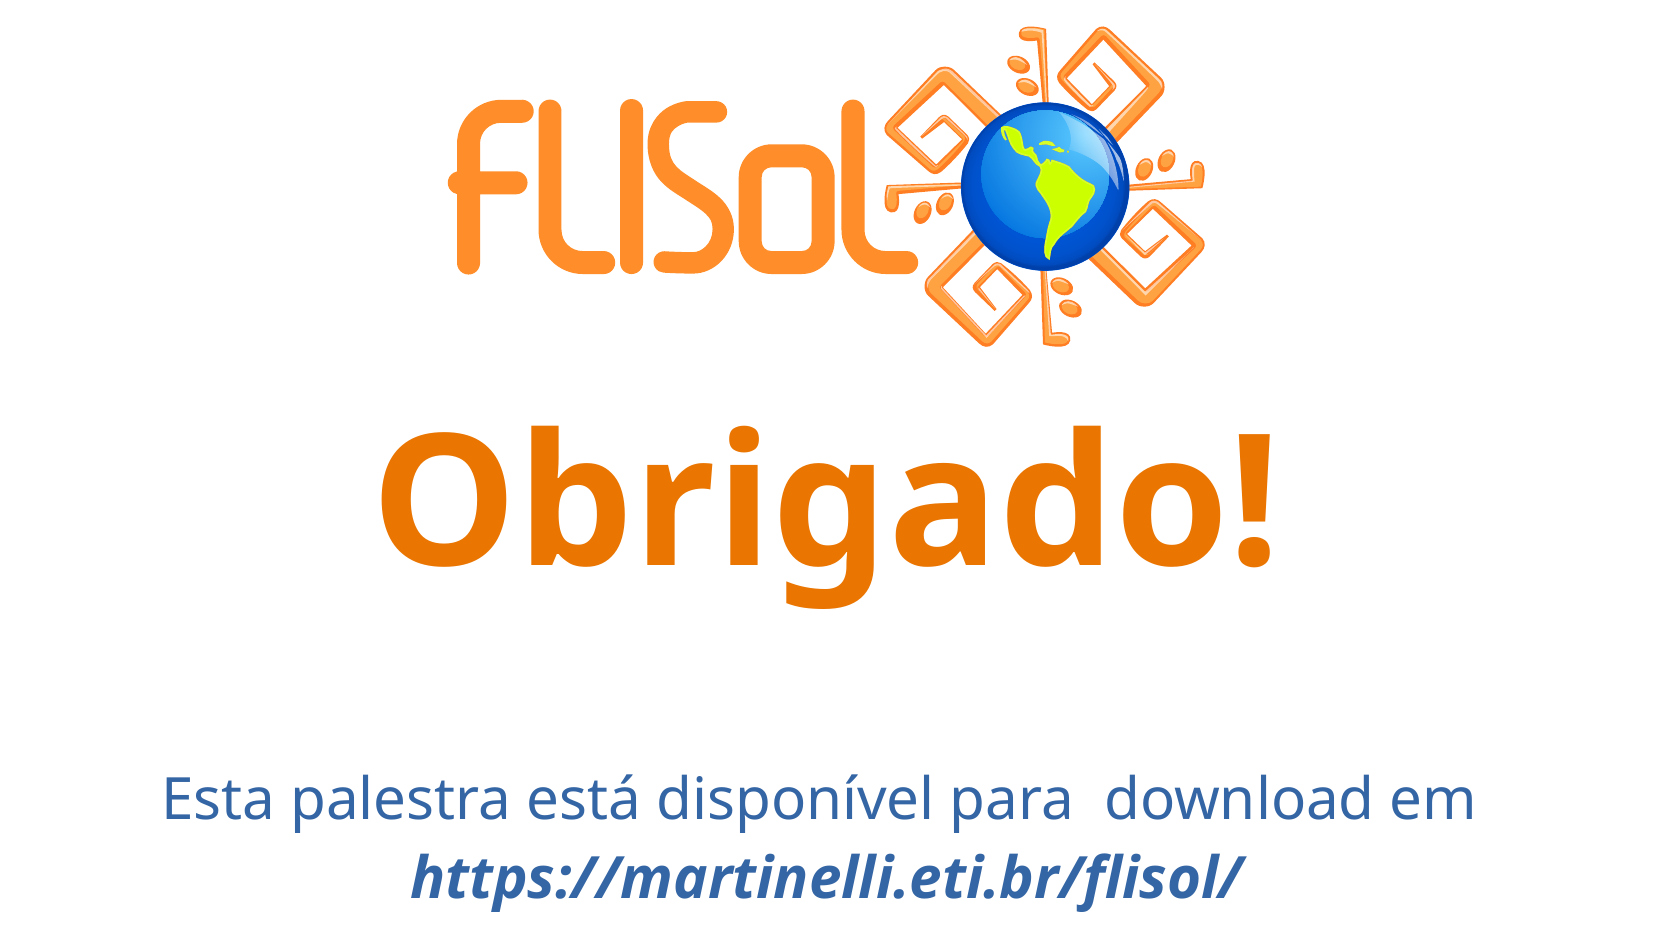

Obrigado!
Esta palestra está disponível para download em https://martinelli.eti.br/flisol/